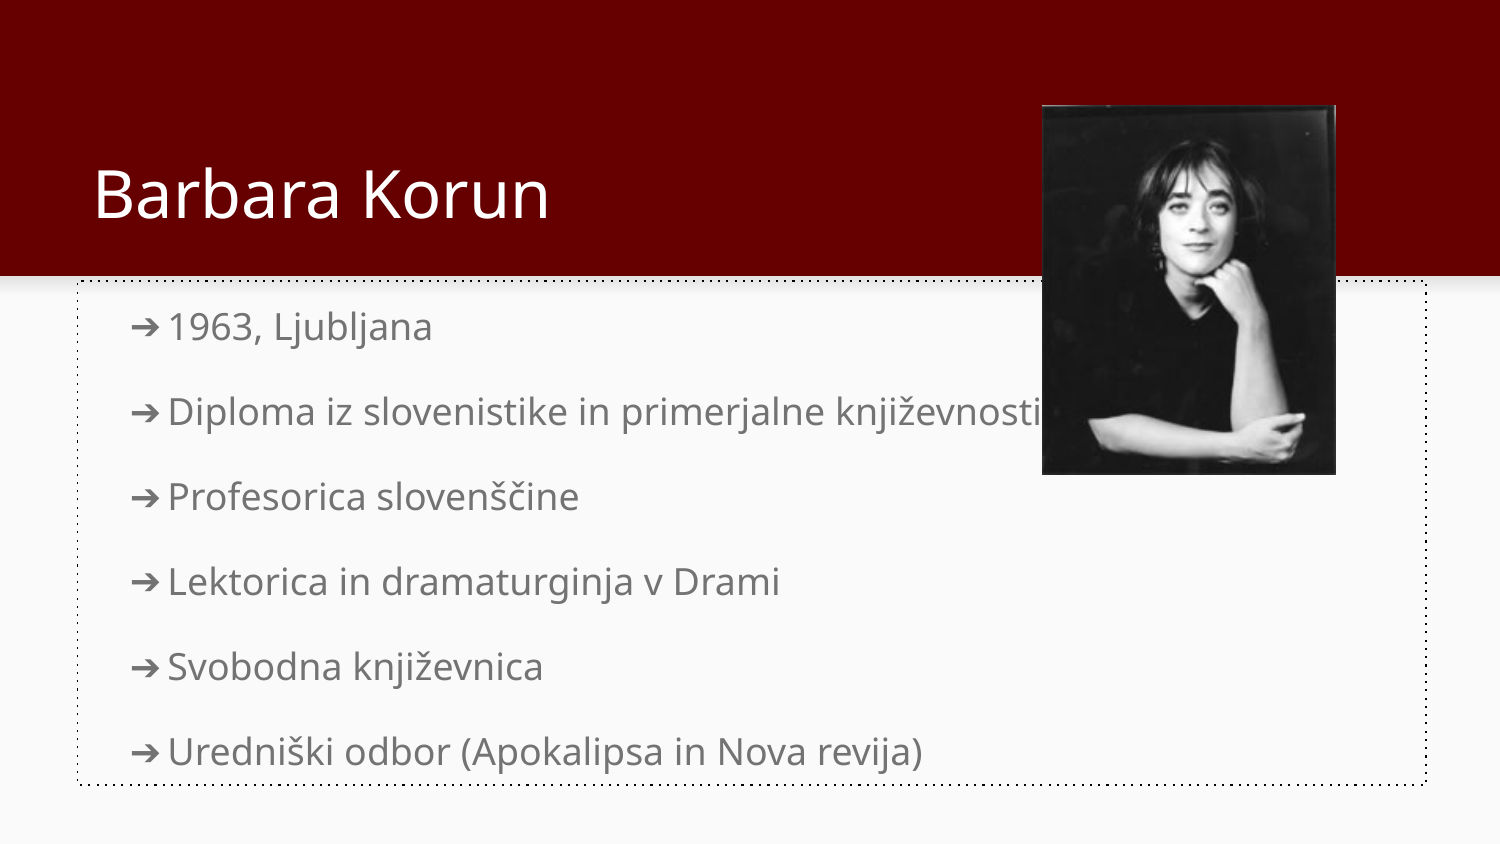

# Barbara Korun
1963, Ljubljana
Diploma iz slovenistike in primerjalne književnosti
Profesorica slovenščine
Lektorica in dramaturginja v Drami
Svobodna književnica
Uredniški odbor (Apokalipsa in Nova revija)